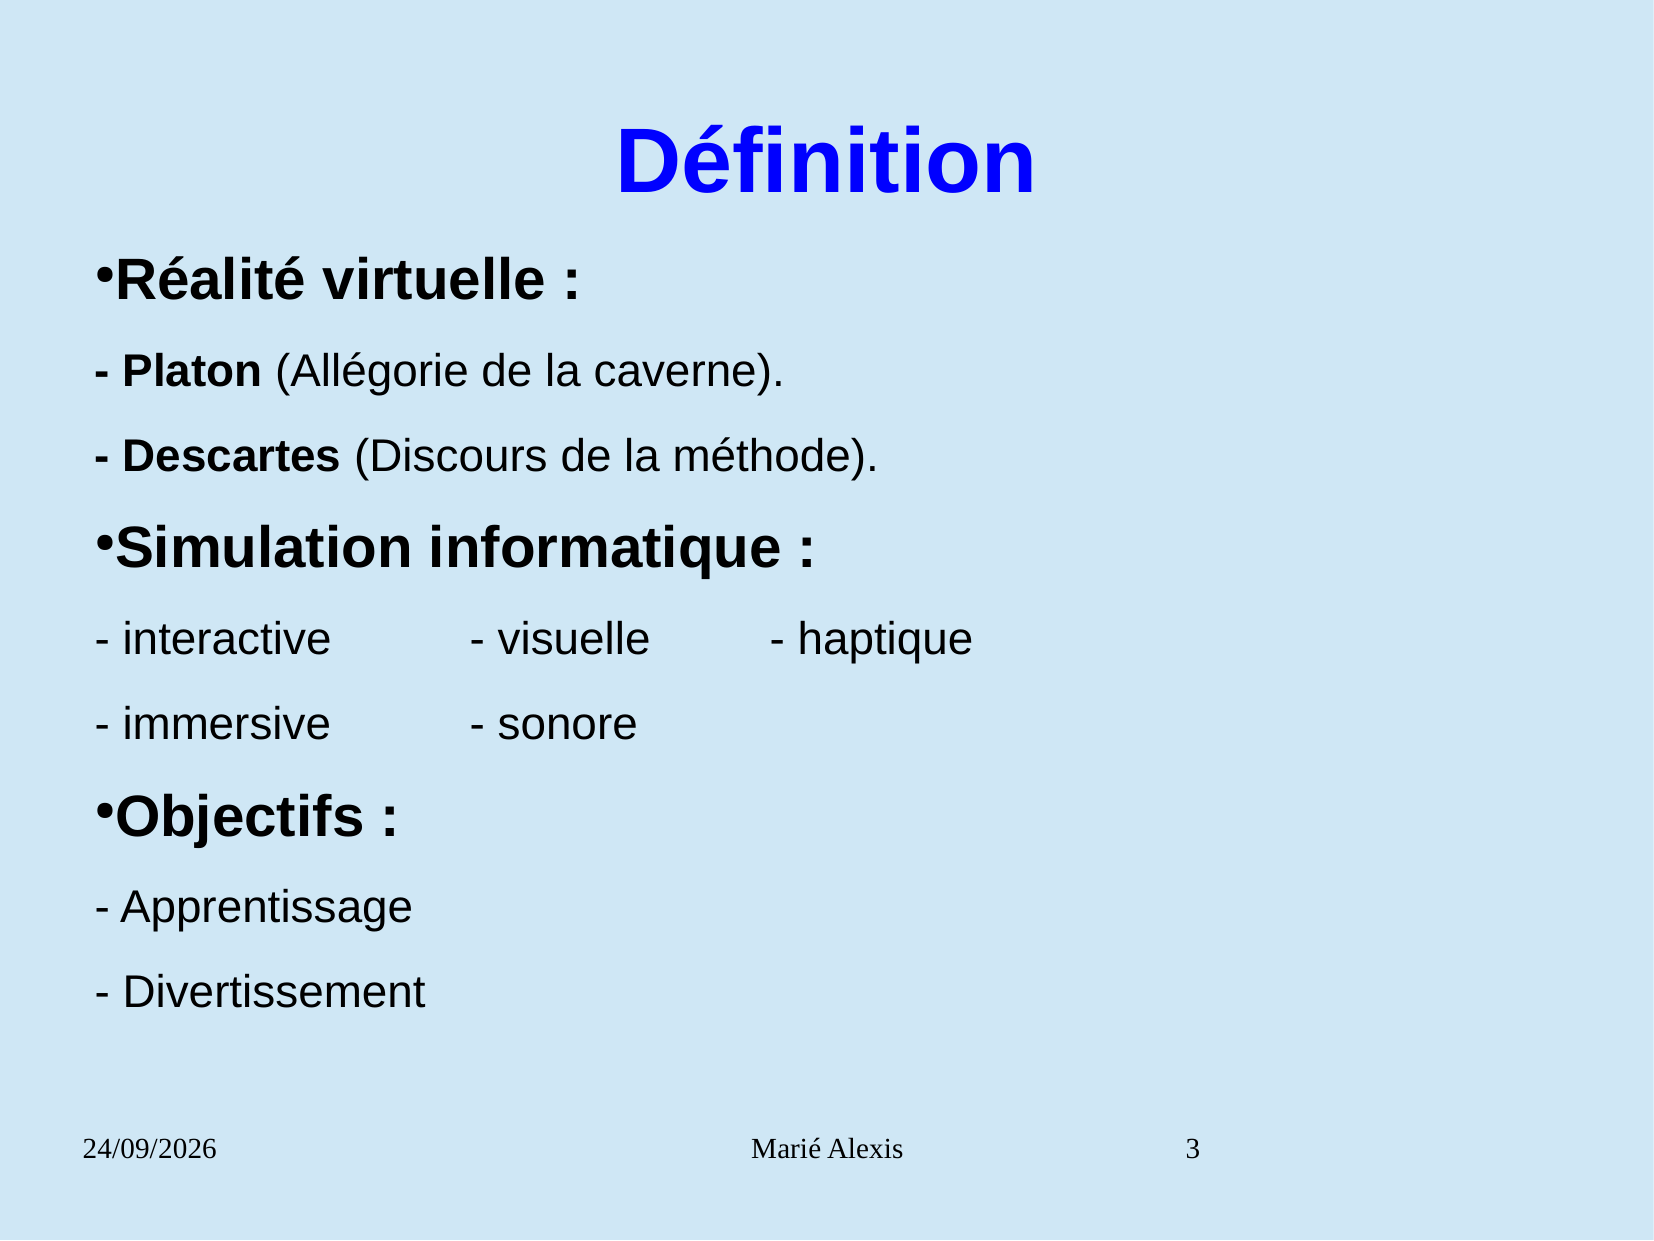

# Définition
Réalité virtuelle :
- Platon (Allégorie de la caverne).
- Descartes (Discours de la méthode).
Simulation informatique :
- interactive		- visuelle		- haptique
- immersive		- sonore
Objectifs :
- Apprentissage
- Divertissement
Marié Alexis